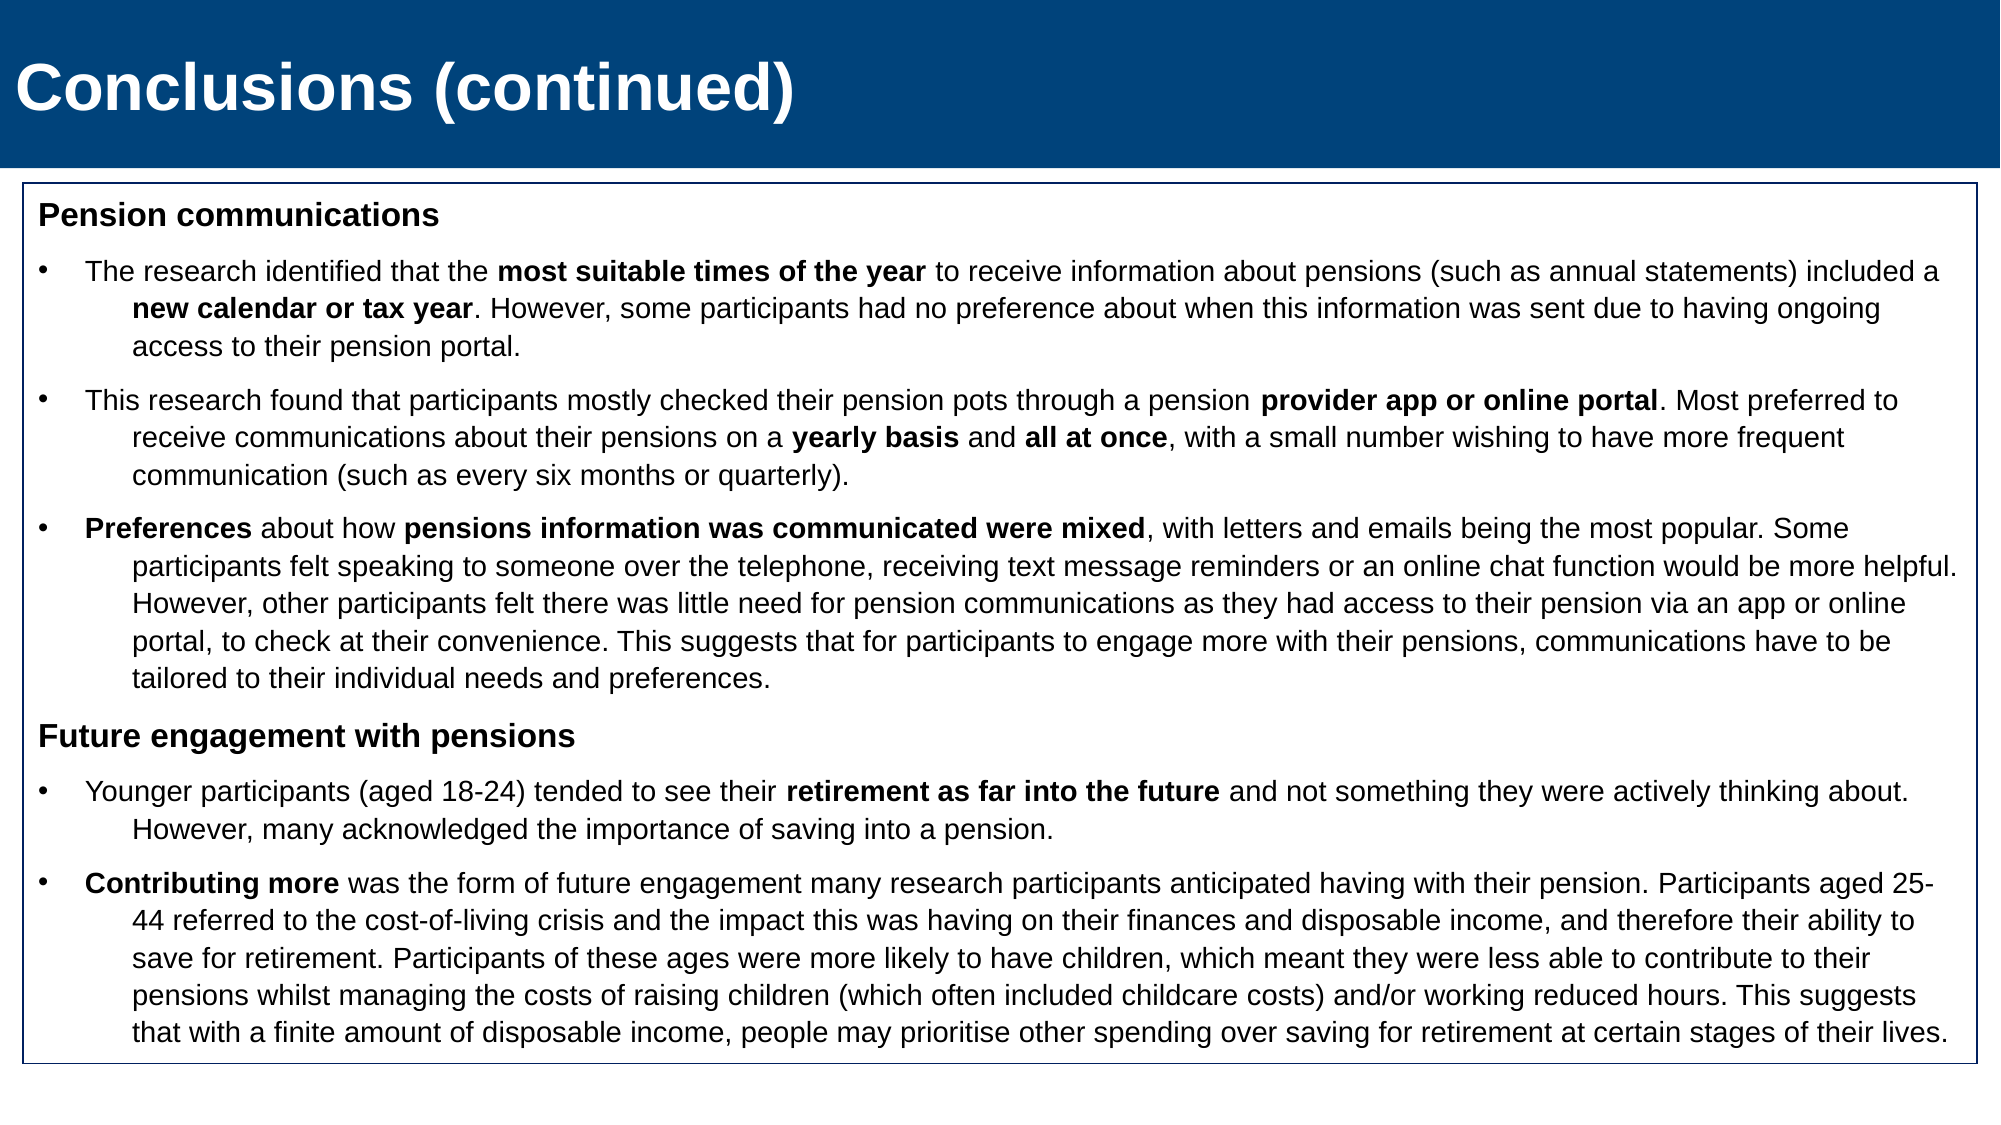

# Conclusions (continued)
Pension communications
The research identified that the most suitable times of the year to receive information about pensions (such as annual statements) included a new calendar or tax year. However, some participants had no preference about when this information was sent due to having ongoing access to their pension portal.
This research found that participants mostly checked their pension pots through a pension provider app or online portal. Most preferred to receive communications about their pensions on a yearly basis and all at once, with a small number wishing to have more frequent communication (such as every six months or quarterly).
Preferences about how pensions information was communicated were mixed, with letters and emails being the most popular. Some participants felt speaking to someone over the telephone, receiving text message reminders or an online chat function would be more helpful. However, other participants felt there was little need for pension communications as they had access to their pension via an app or online portal, to check at their convenience. This suggests that for participants to engage more with their pensions, communications have to be tailored to their individual needs and preferences.
Future engagement with pensions
Younger participants (aged 18-24) tended to see their retirement as far into the future and not something they were actively thinking about. However, many acknowledged the importance of saving into a pension.
Contributing more was the form of future engagement many research participants anticipated having with their pension. Participants aged 25-44 referred to the cost-of-living crisis and the impact this was having on their finances and disposable income, and therefore their ability to save for retirement. Participants of these ages were more likely to have children, which meant they were less able to contribute to their pensions whilst managing the costs of raising children (which often included childcare costs) and/or working reduced hours. This suggests that with a finite amount of disposable income, people may prioritise other spending over saving for retirement at certain stages of their lives.